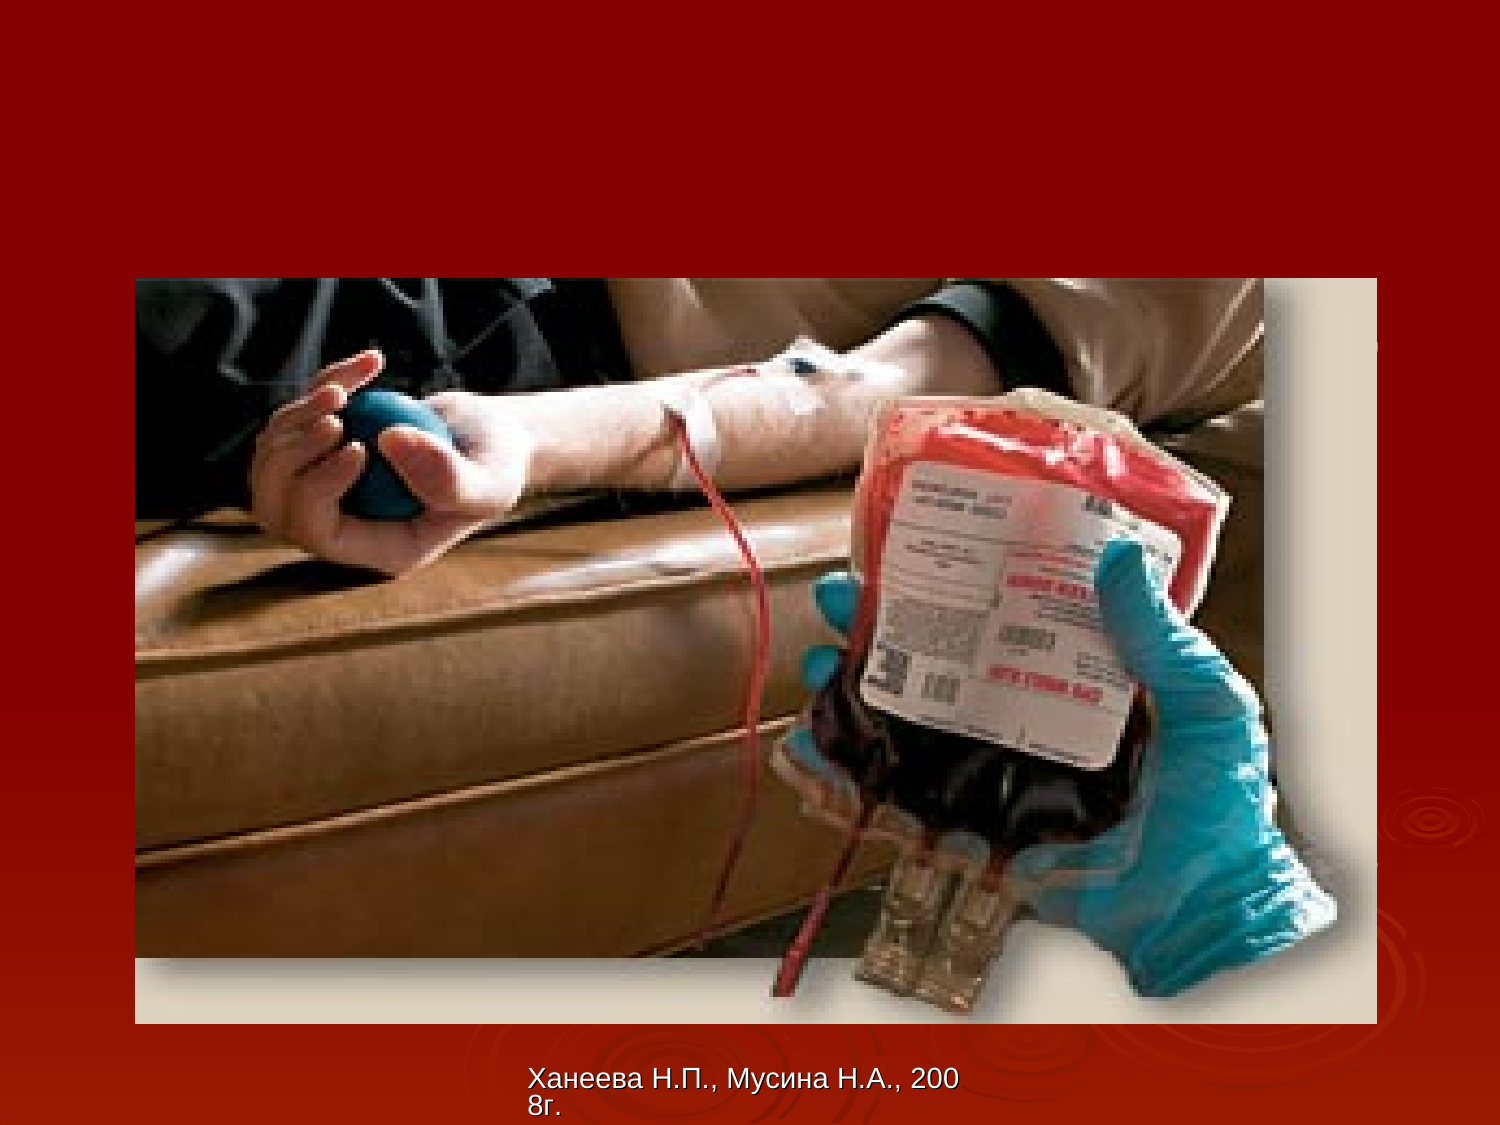

# Кровь I группы можно переливать всем людям, поэтому людей с кровью I группы называют универсальными донорами.
Кровь II группы можно переливать людям с II и IV группам крови.
Кровь III группы может быть перелита людям с III и IV группами крови.
Кровь IV группы - только людям с IV группой крови. Людям, имеющим IV группу крови, можно переливать кровь любой группы (она не содержит агглютининов), таких людей называют универсальными реципиентами.
Ханеева Н.П., Мусина Н.А., 2008г.